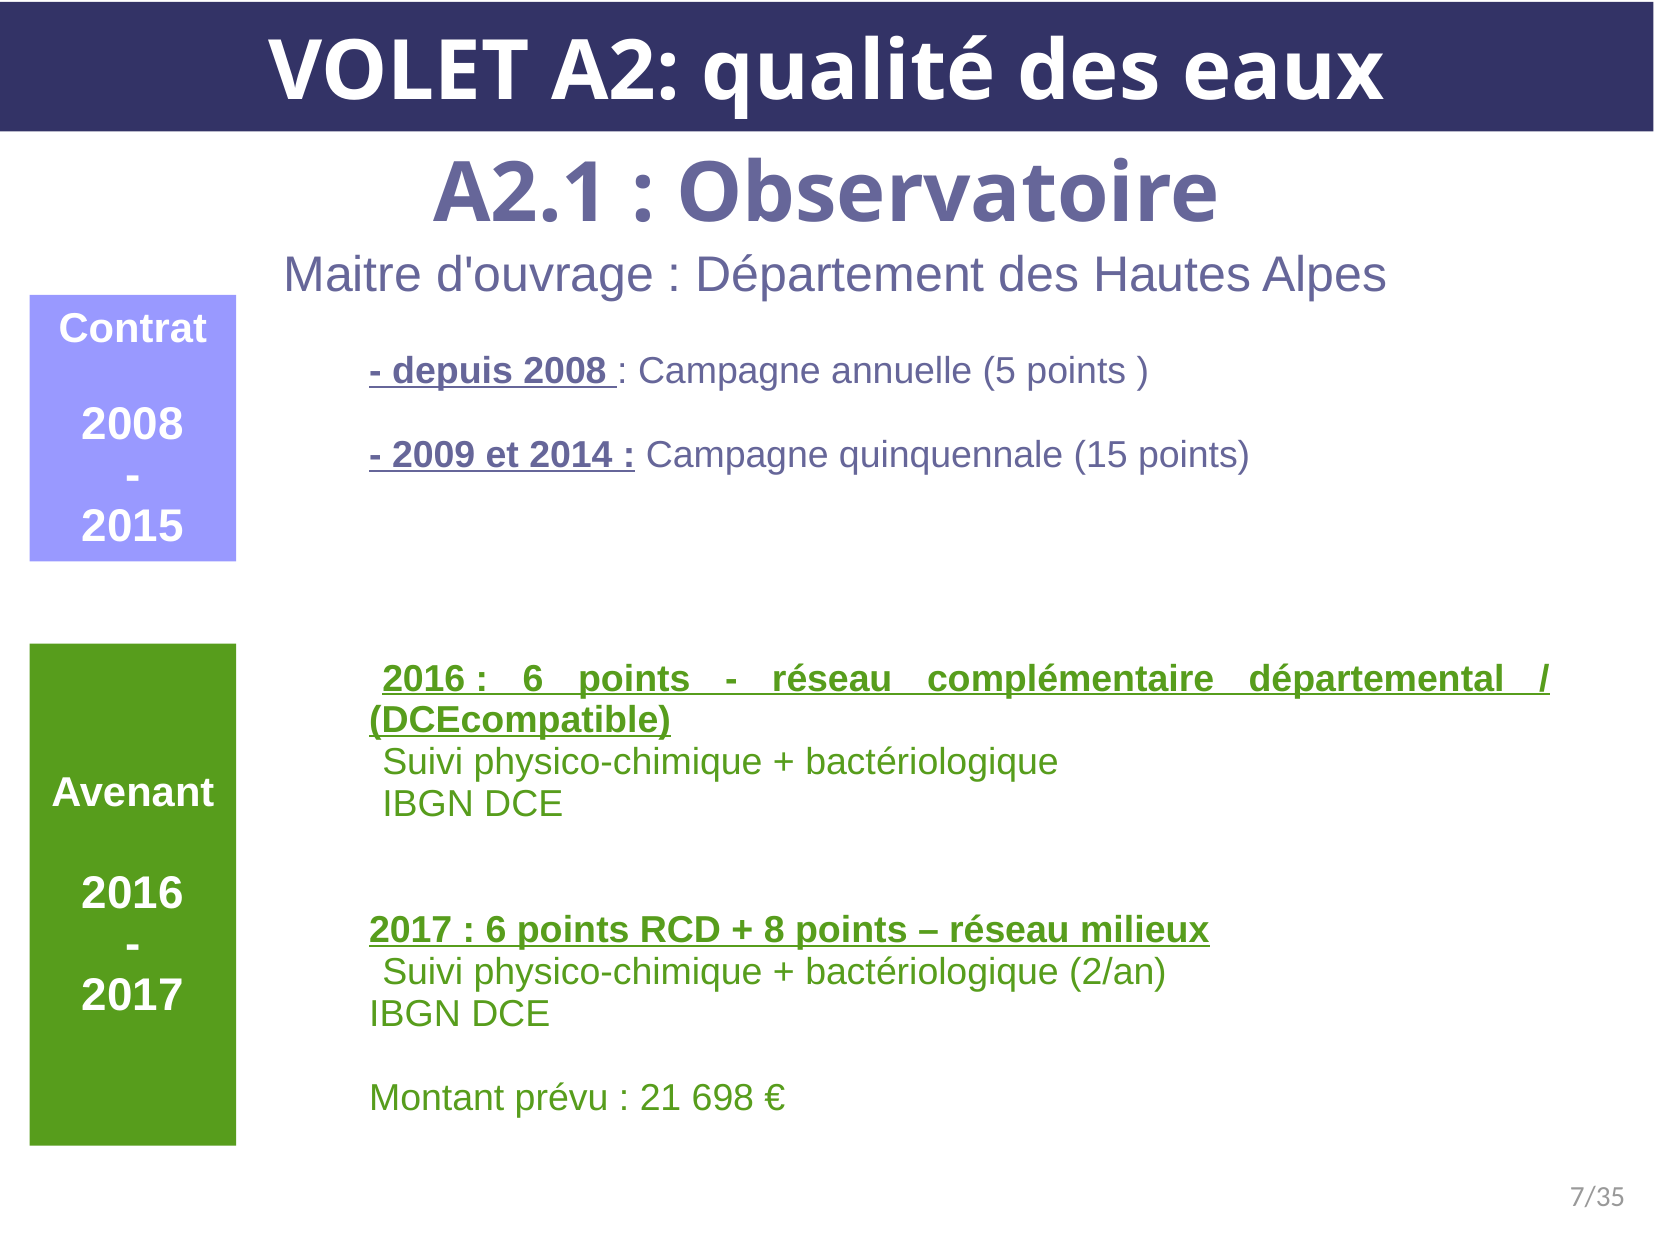

VOLET A2: qualité des eaux
A2.1 : Observatoire
Maitre d'ouvrage : Département des Hautes Alpes
Contrat
2008
-
2015
- depuis 2008 : Campagne annuelle (5 points )
- 2009 et 2014 : Campagne quinquennale (15 points)
Avenant
2016
-
2017
2016 : 6 points - réseau complémentaire départemental / (DCEcompatible)
Suivi physico-chimique + bactériologique
IBGN DCE
2017 : 6 points RCD + 8 points – réseau milieux
Suivi physico-chimique + bactériologique (2/an)
IBGN DCE
Montant prévu : 21 698 €
7